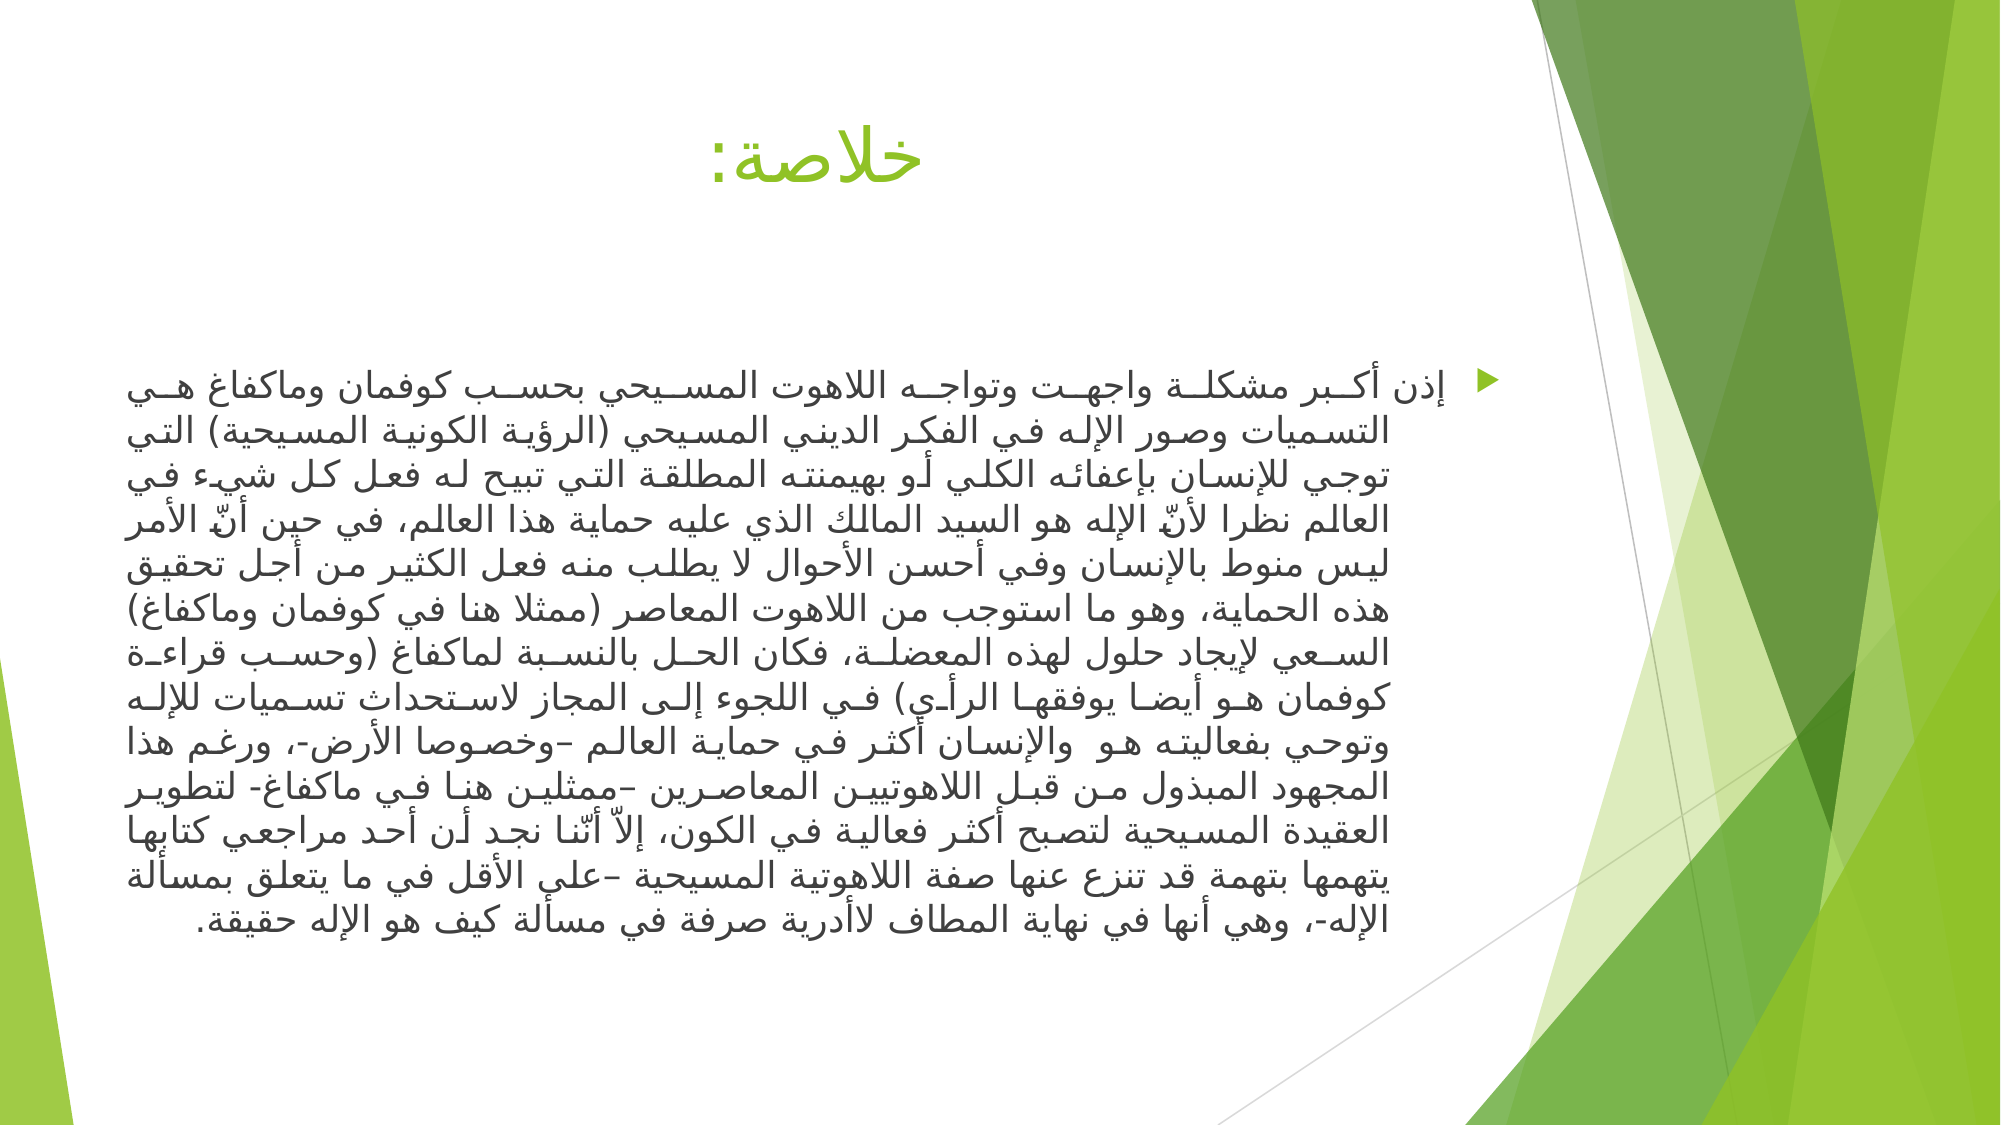

# خلاصة:
إذن أكبر مشكلة واجهت وتواجه اللاهوت المسيحي بحسب كوفمان وماكفاغ هي التسميات وصور الإله في الفكر الديني المسيحي (الرؤية الكونية المسيحية) التي توجي للإنسان بإعفائه الكلي أو بهيمنته المطلقة التي تبيح له فعل كل شيء في العالم نظرا لأنّ الإله هو السيد المالك الذي عليه حماية هذا العالم، في حين أنّ الأمر ليس منوط بالإنسان وفي أحسن الأحوال لا يطلب منه فعل الكثير من أجل تحقيق هذه الحماية، وهو ما استوجب من اللاهوت المعاصر (ممثلا هنا في كوفمان وماكفاغ) السعي لإيجاد حلول لهذه المعضلة، فكان الحل بالنسبة لماكفاغ (وحسب قراءة كوفمان هو أيضا يوفقها الرأي) في اللجوء إلى المجاز لاستحداث تسميات للإله وتوحي بفعاليته هو والإنسان أكثر في حماية العالم –وخصوصا الأرض-، ورغم هذا المجهود المبذول من قبل اللاهوتيين المعاصرين –ممثلين هنا في ماكفاغ- لتطوير العقيدة المسيحية لتصبح أكثر فعالية في الكون، إلاّ أنّنا نجد أن أحد مراجعي كتابها يتهمها بتهمة قد تنزع عنها صفة اللاهوتية المسيحية –على الأقل في ما يتعلق بمسألة الإله-، وهي أنها في نهاية المطاف لاأدرية صرفة في مسألة كيف هو الإله حقيقة.